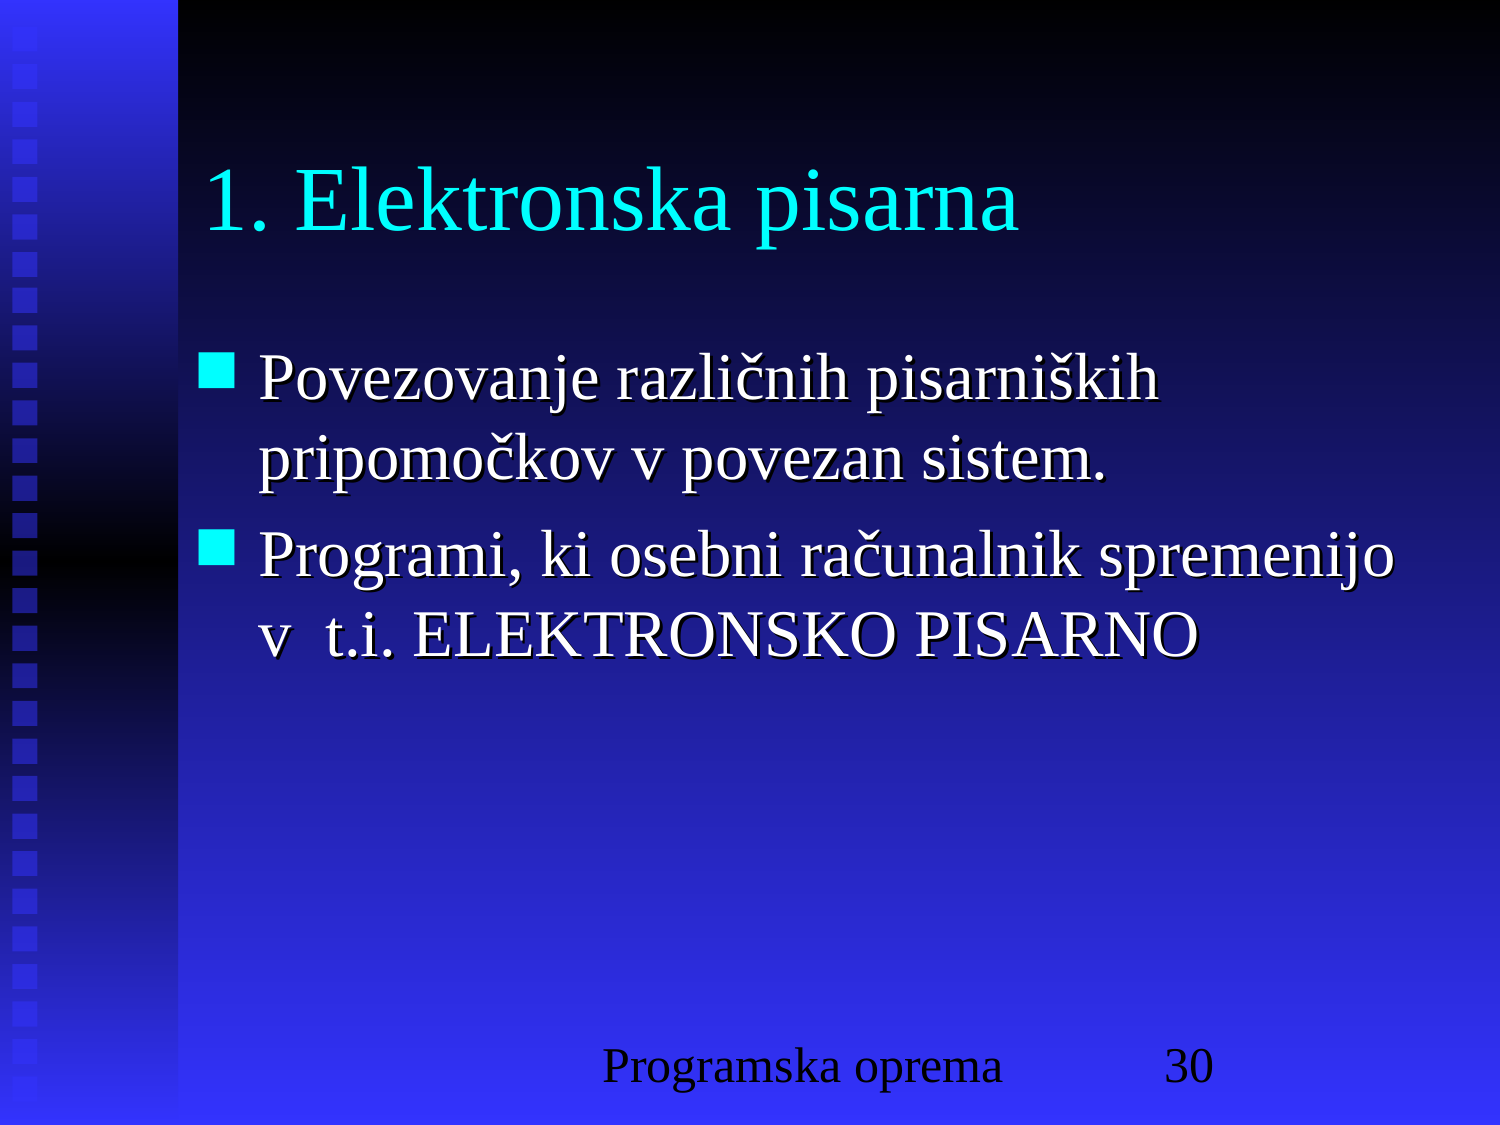

# 1. Elektronska pisarna
Povezovanje različnih pisarniških pripomočkov v povezan sistem.
Programi, ki osebni računalnik spremenijo v t.i. ELEKTRONSKO PISARNO
Programska oprema
30